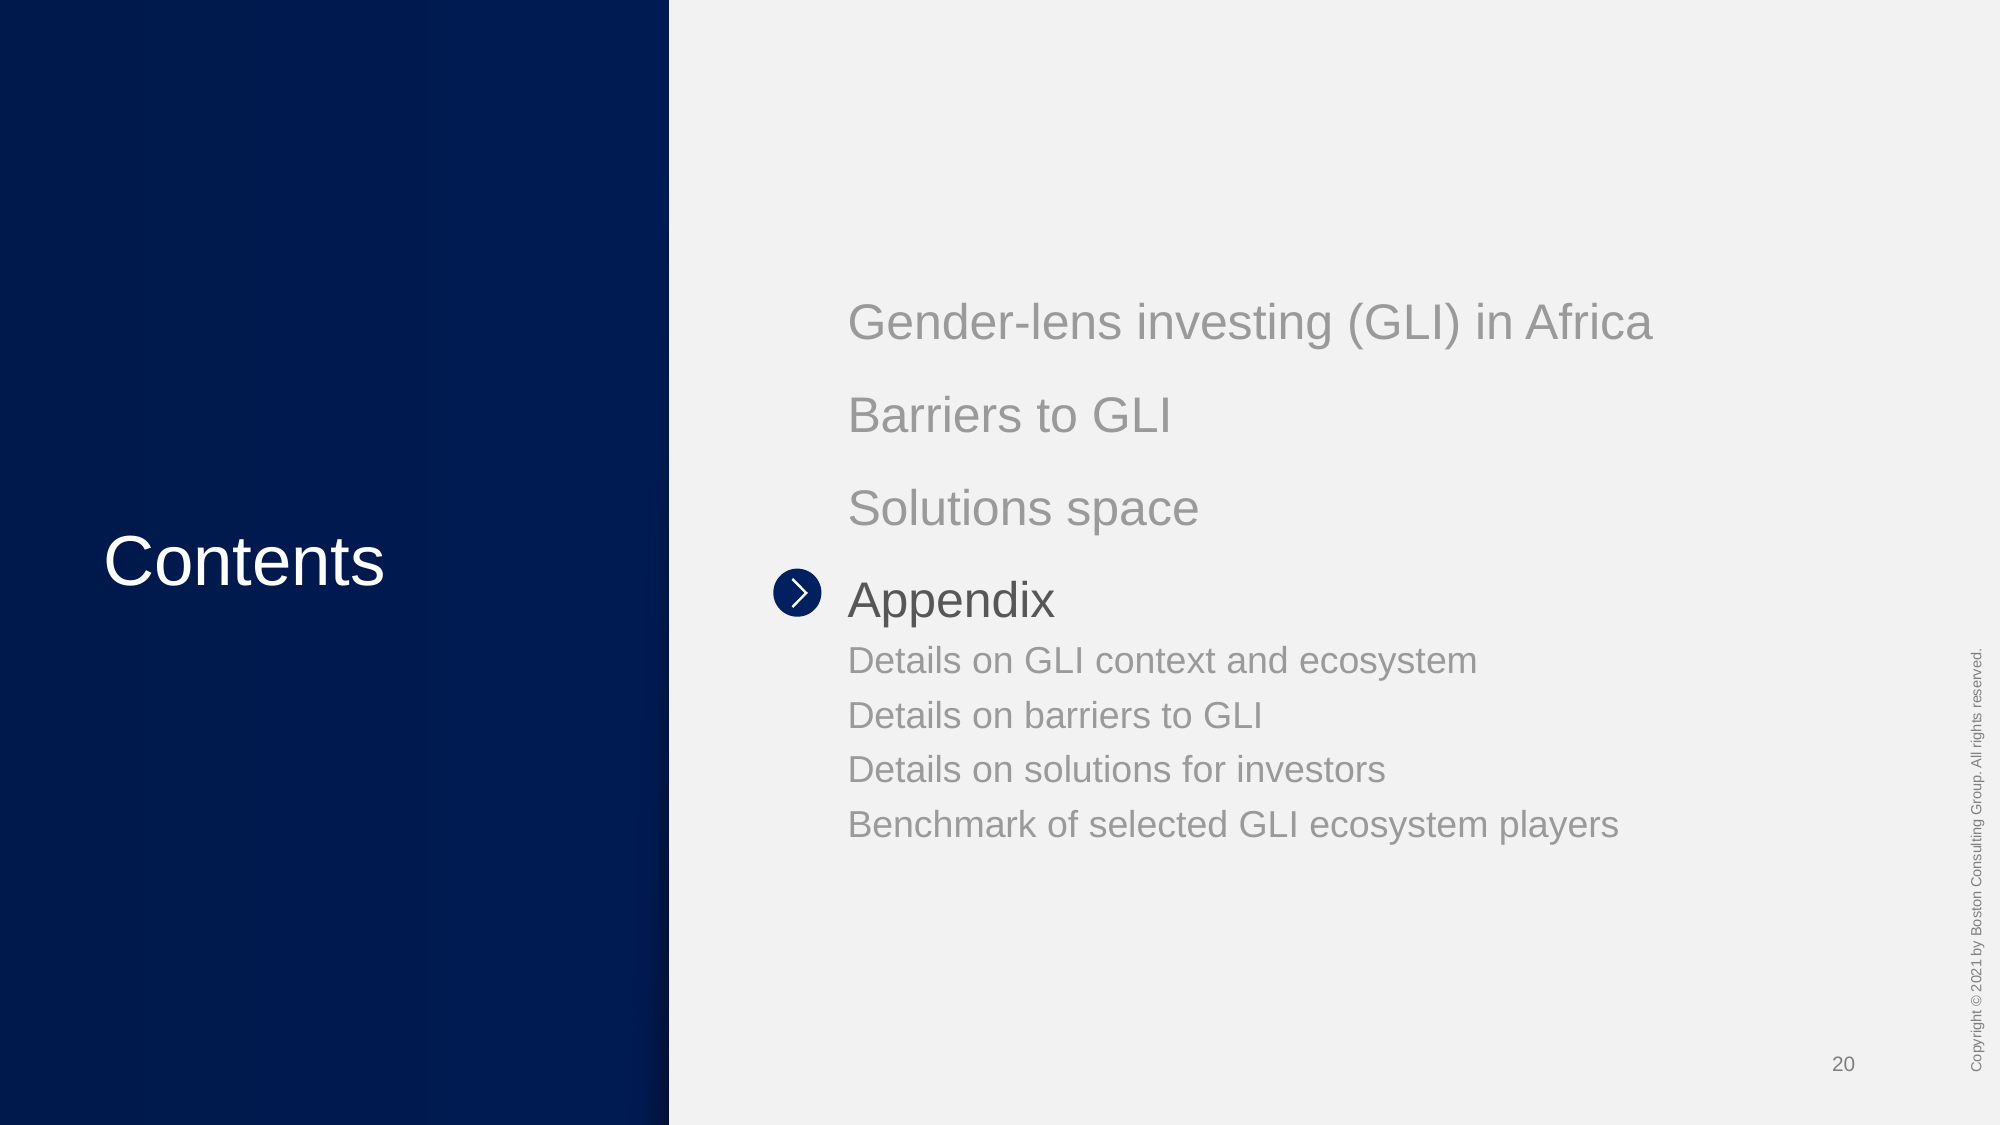

Gender-lens investing (GLI) in Africa
Barriers to GLI
# Contents
Solutions space
Appendix
Details on GLI context and ecosystem
Details on barriers to GLI
Details on solutions for investors
Benchmark of selected GLI ecosystem players